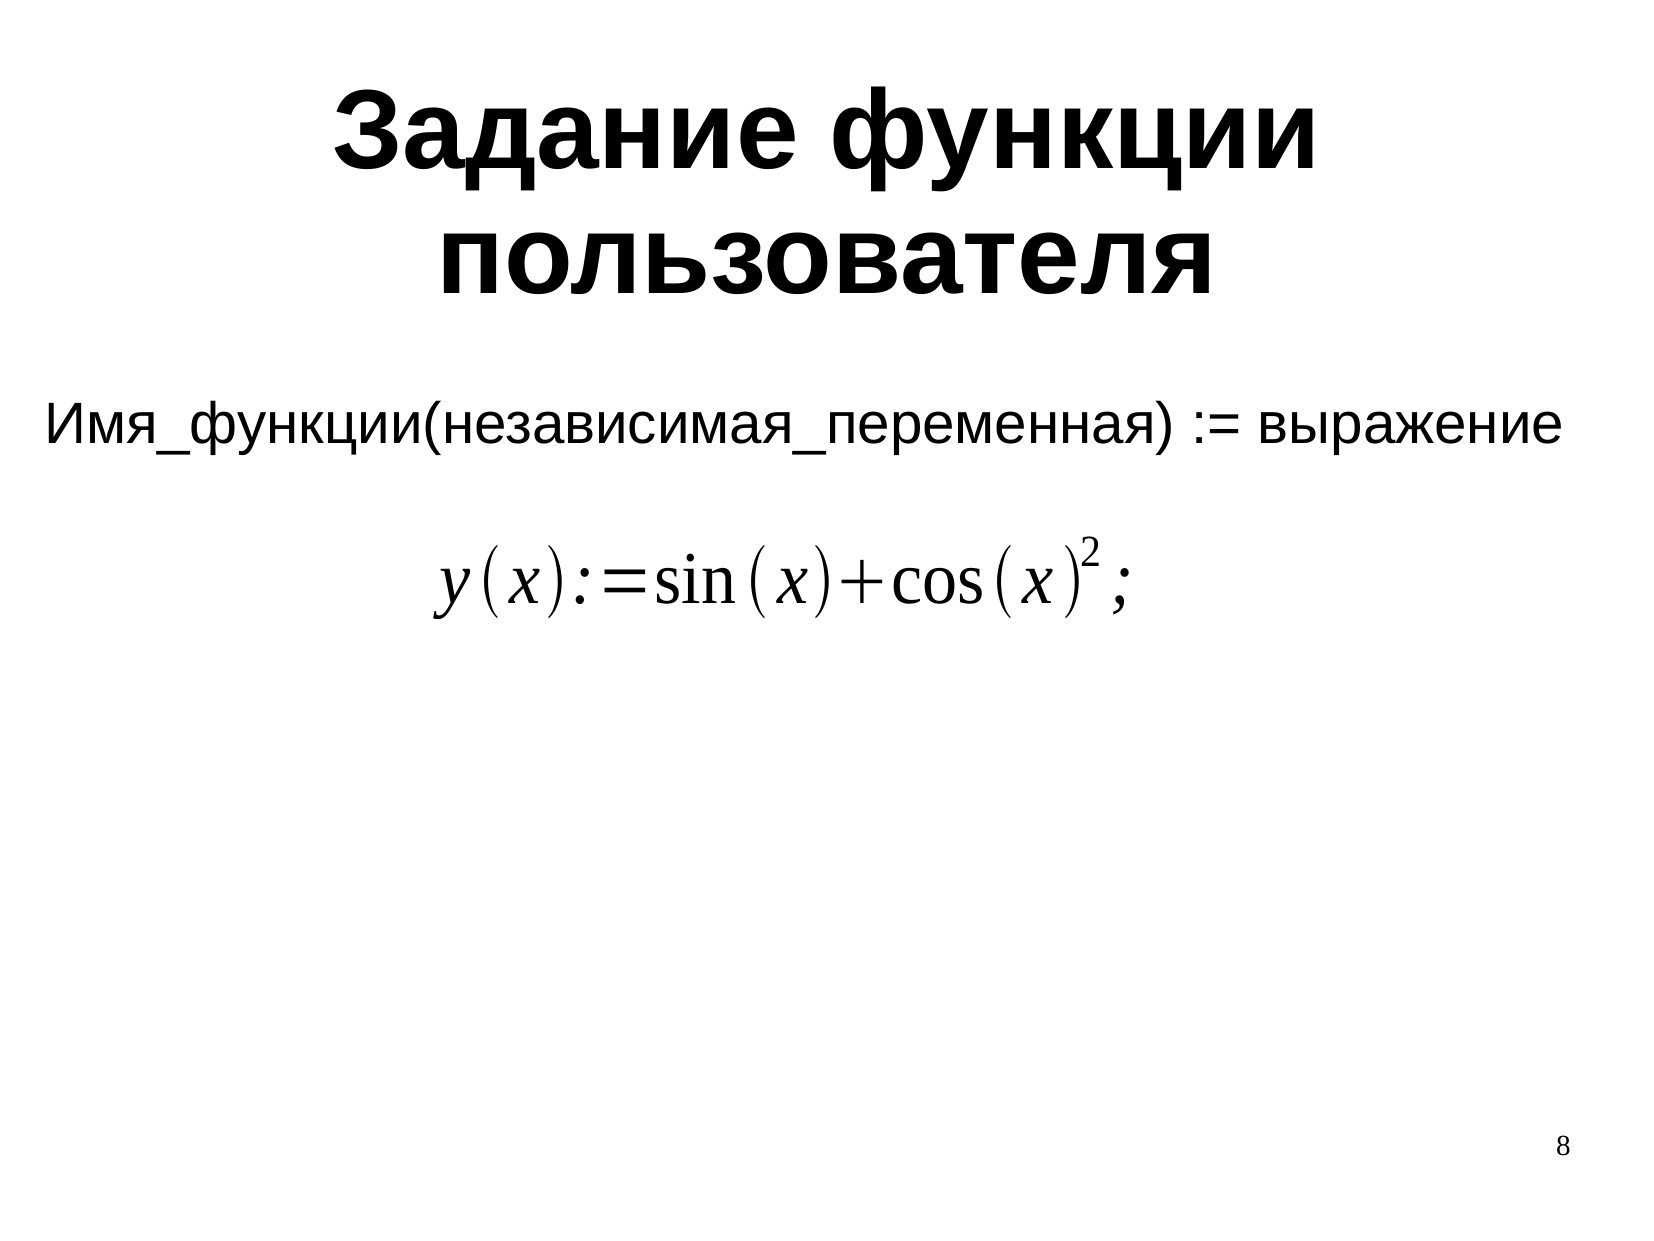

Задание функции пользователя
Имя_функции(независимая_переменная) := выражение
8